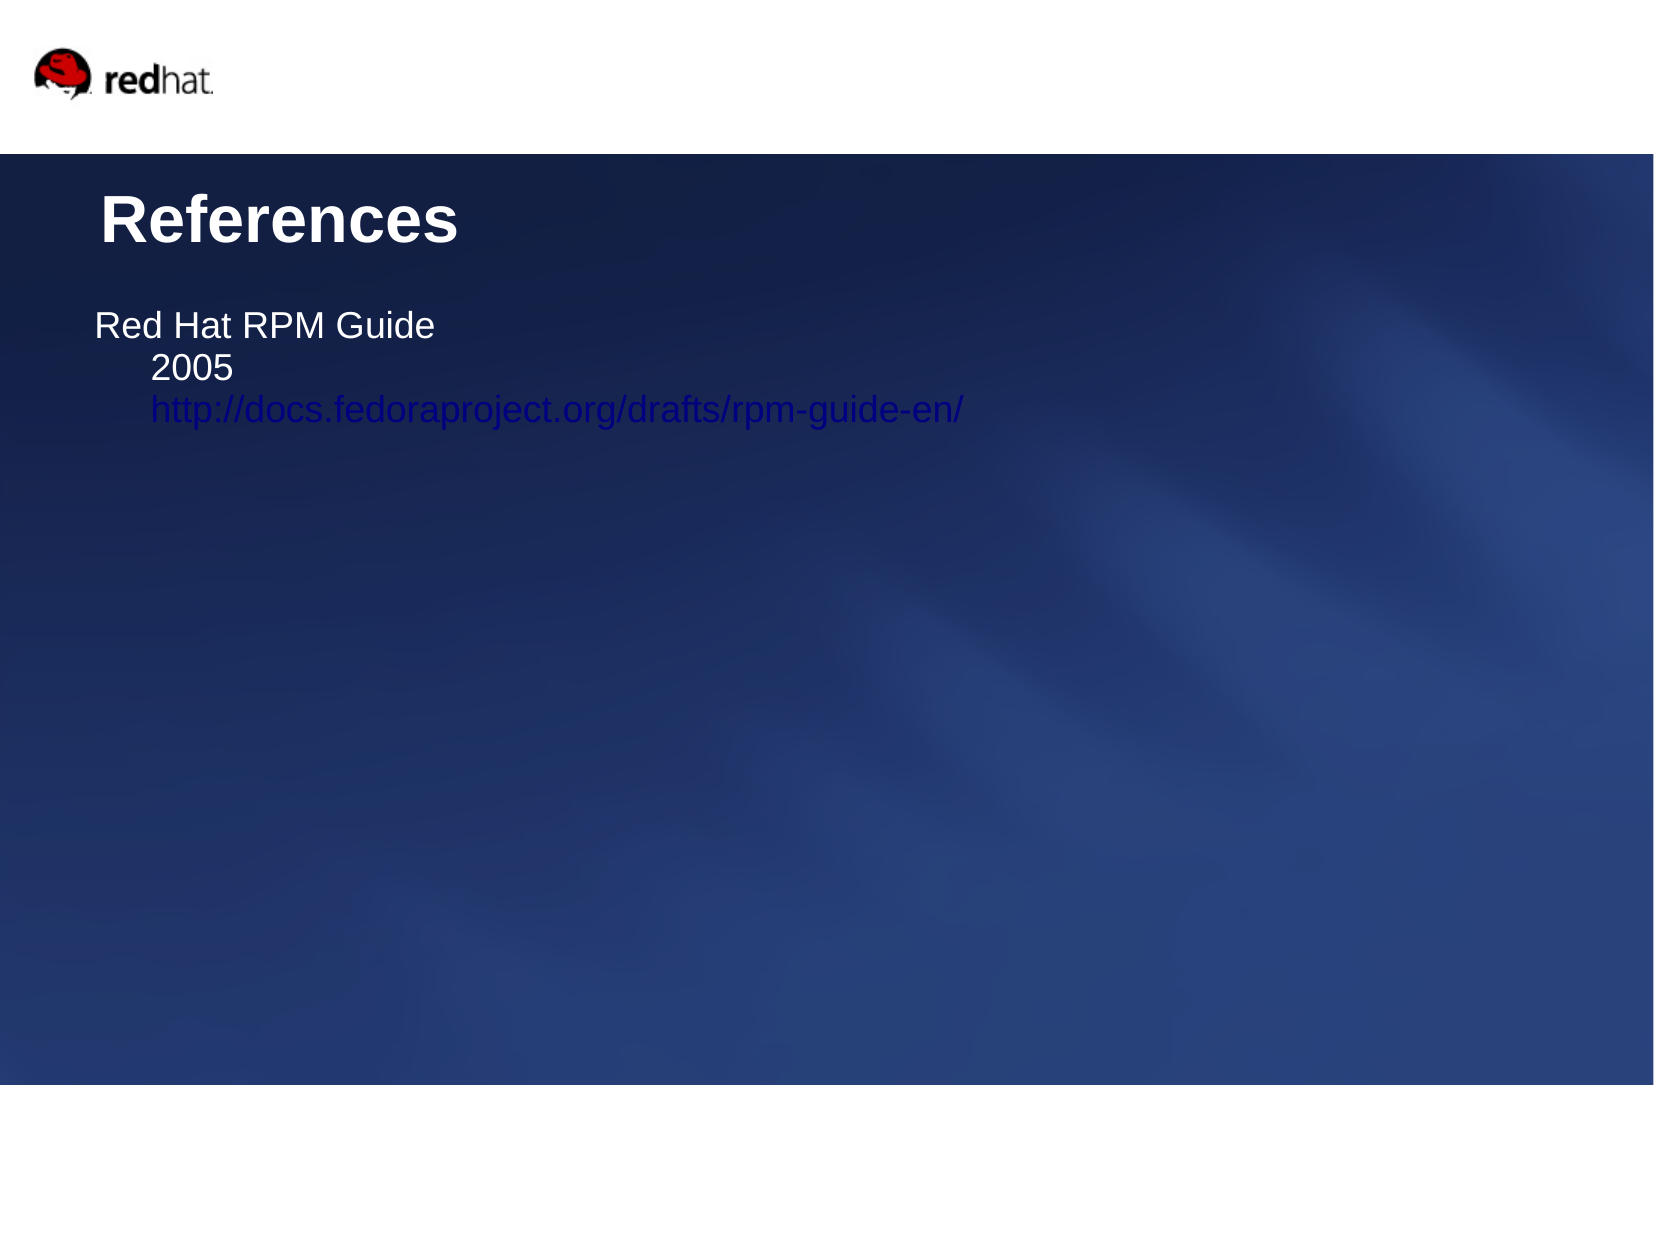

# References
Red Hat RPM Guide
2005
http://docs.fedoraproject.org/drafts/rpm-guide-en/